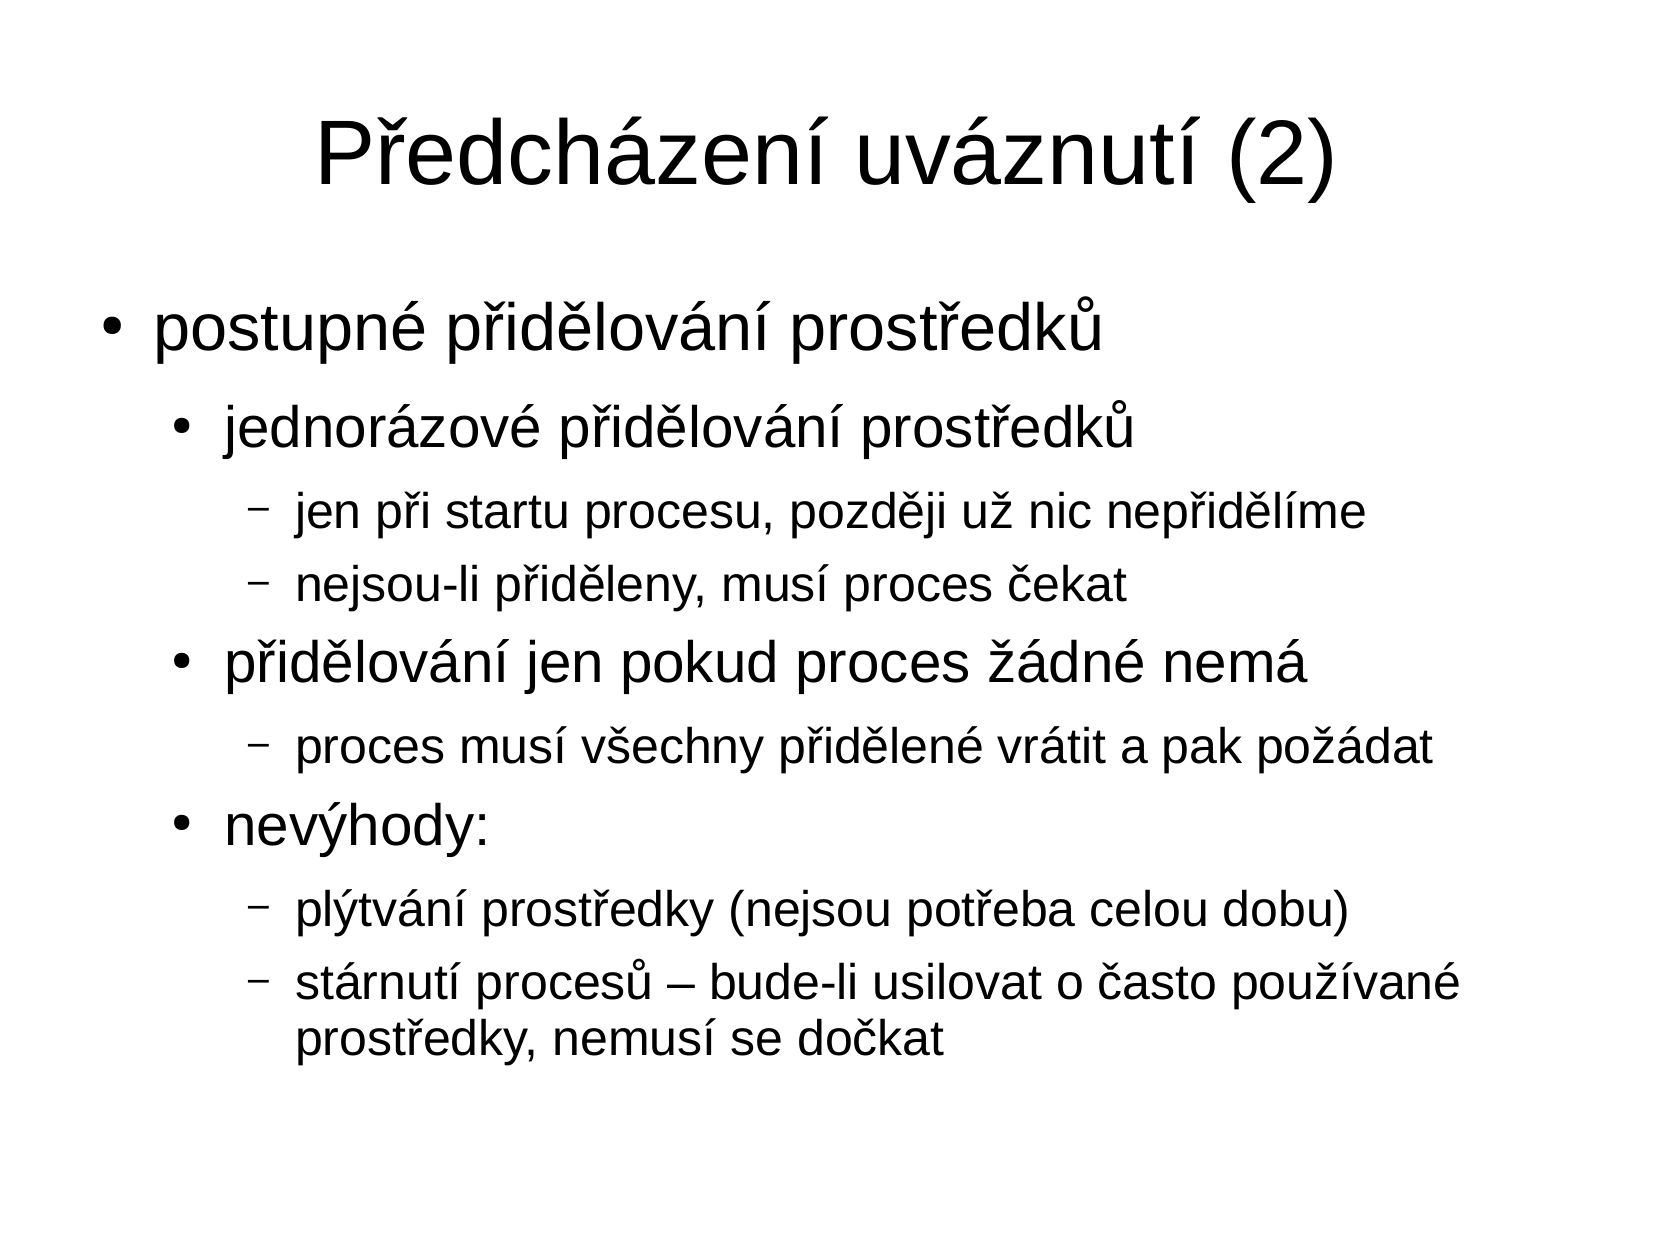

# Předcházení uváznutí (2)
postupné přidělování prostředků
jednorázové přidělování prostředků
jen při startu procesu, později už nic nepřidělíme
nejsou-li přiděleny, musí proces čekat
přidělování jen pokud proces žádné nemá
proces musí všechny přidělené vrátit a pak požádat
nevýhody:
plýtvání prostředky (nejsou potřeba celou dobu)
stárnutí procesů – bude-li usilovat o často používané prostředky, nemusí se dočkat